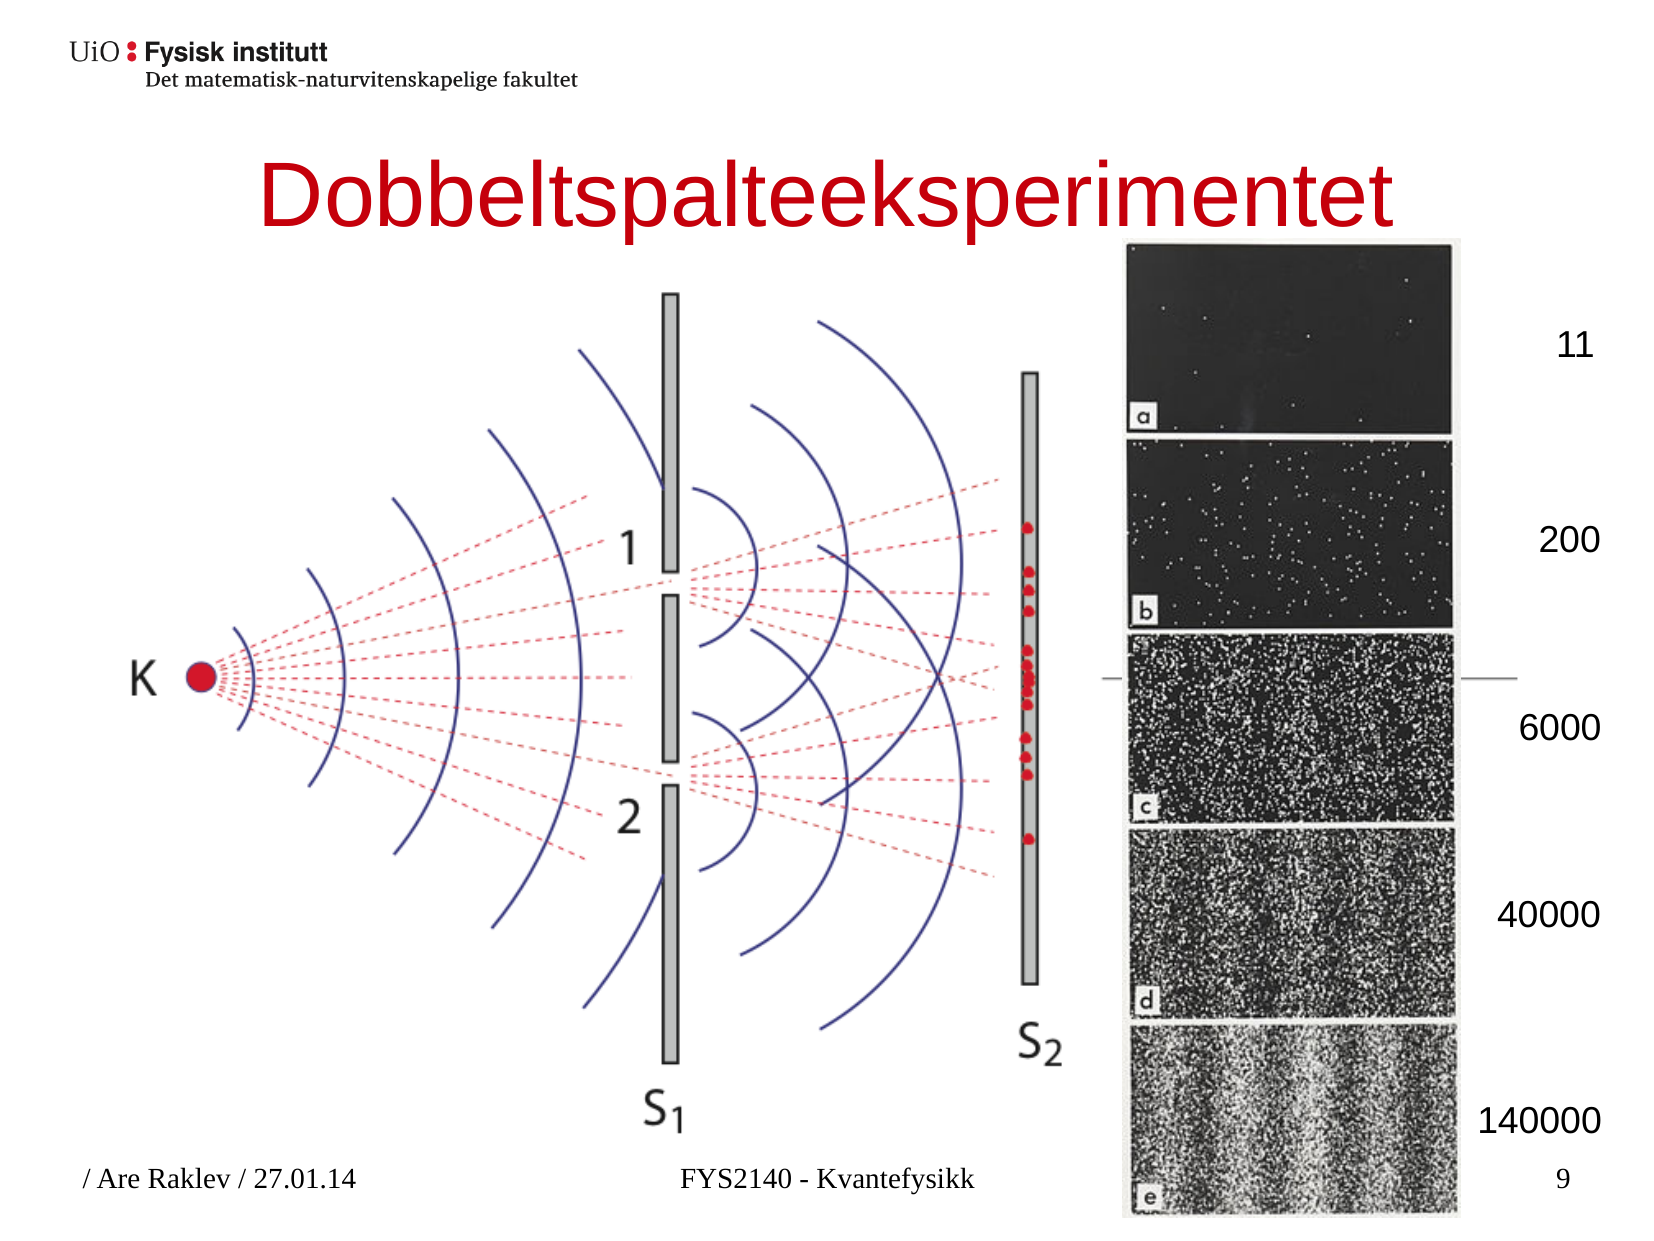

# Dobbeltspalteeksperimentet
11
200
6000
40000
140000
/ Are Raklev / 27.01.14
FYS2140 - Kvantefysikk
9